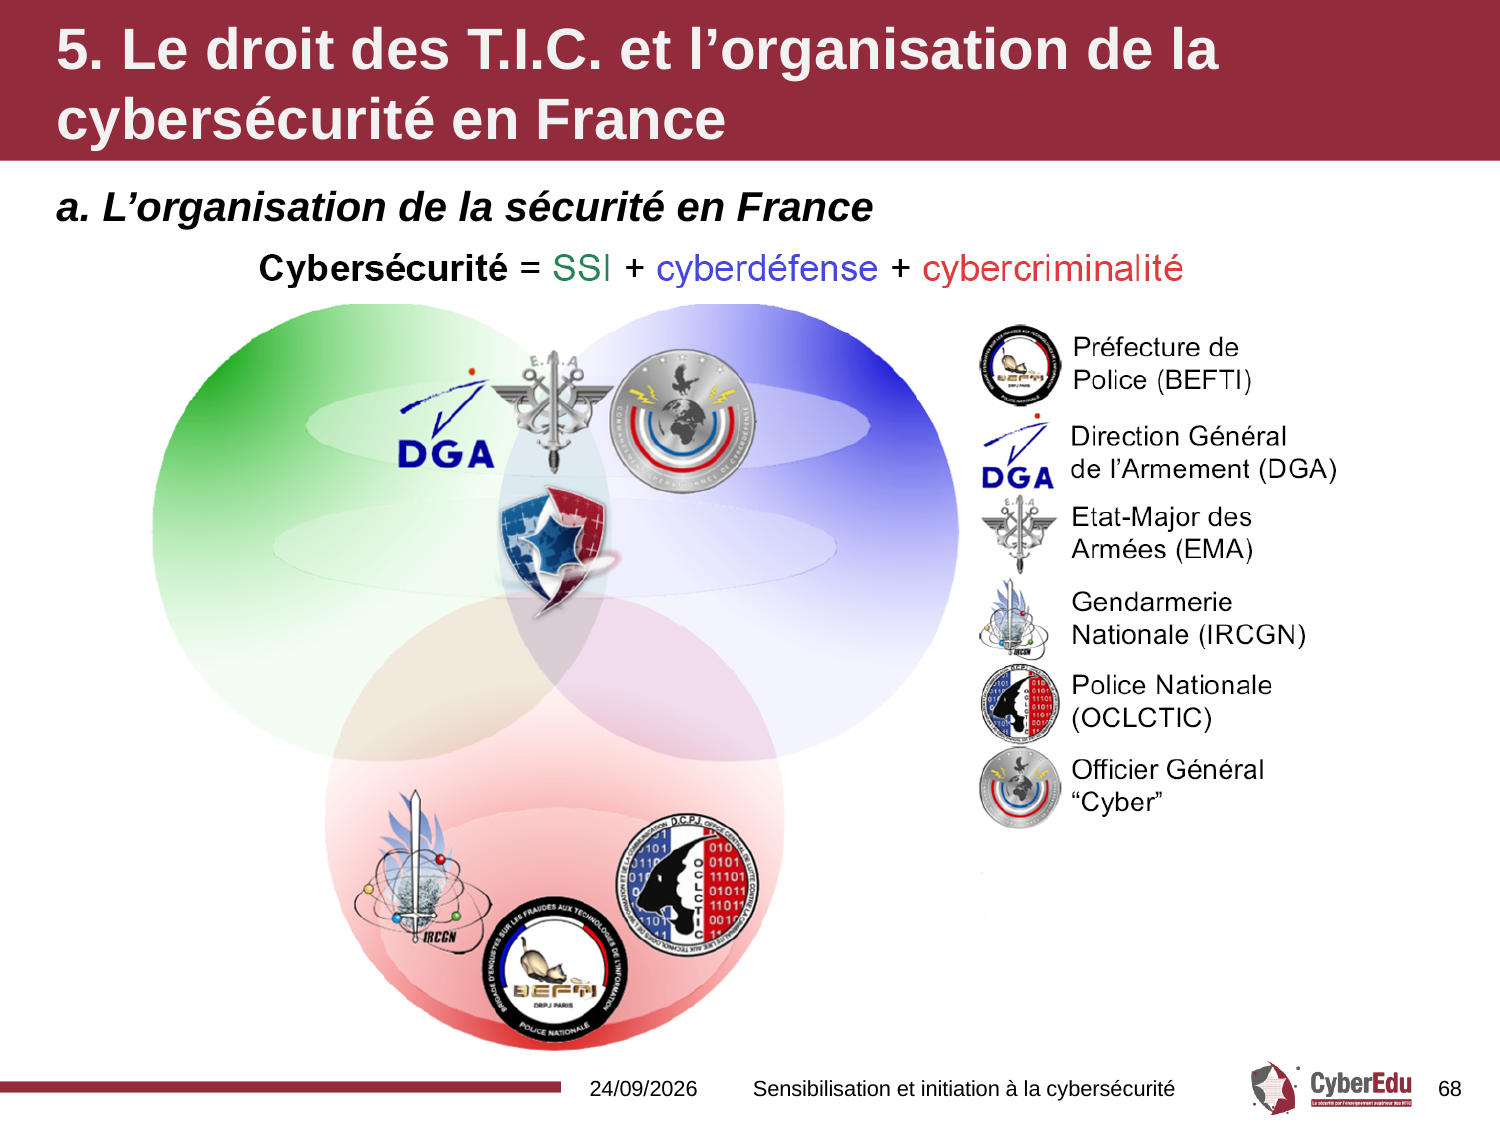

# 5. Le droit des T.I.C. et l’organisation de la cybersécurité en France
a. L’organisation de la sécurité en France
Sensibilisation et initiation à la cybersécurité